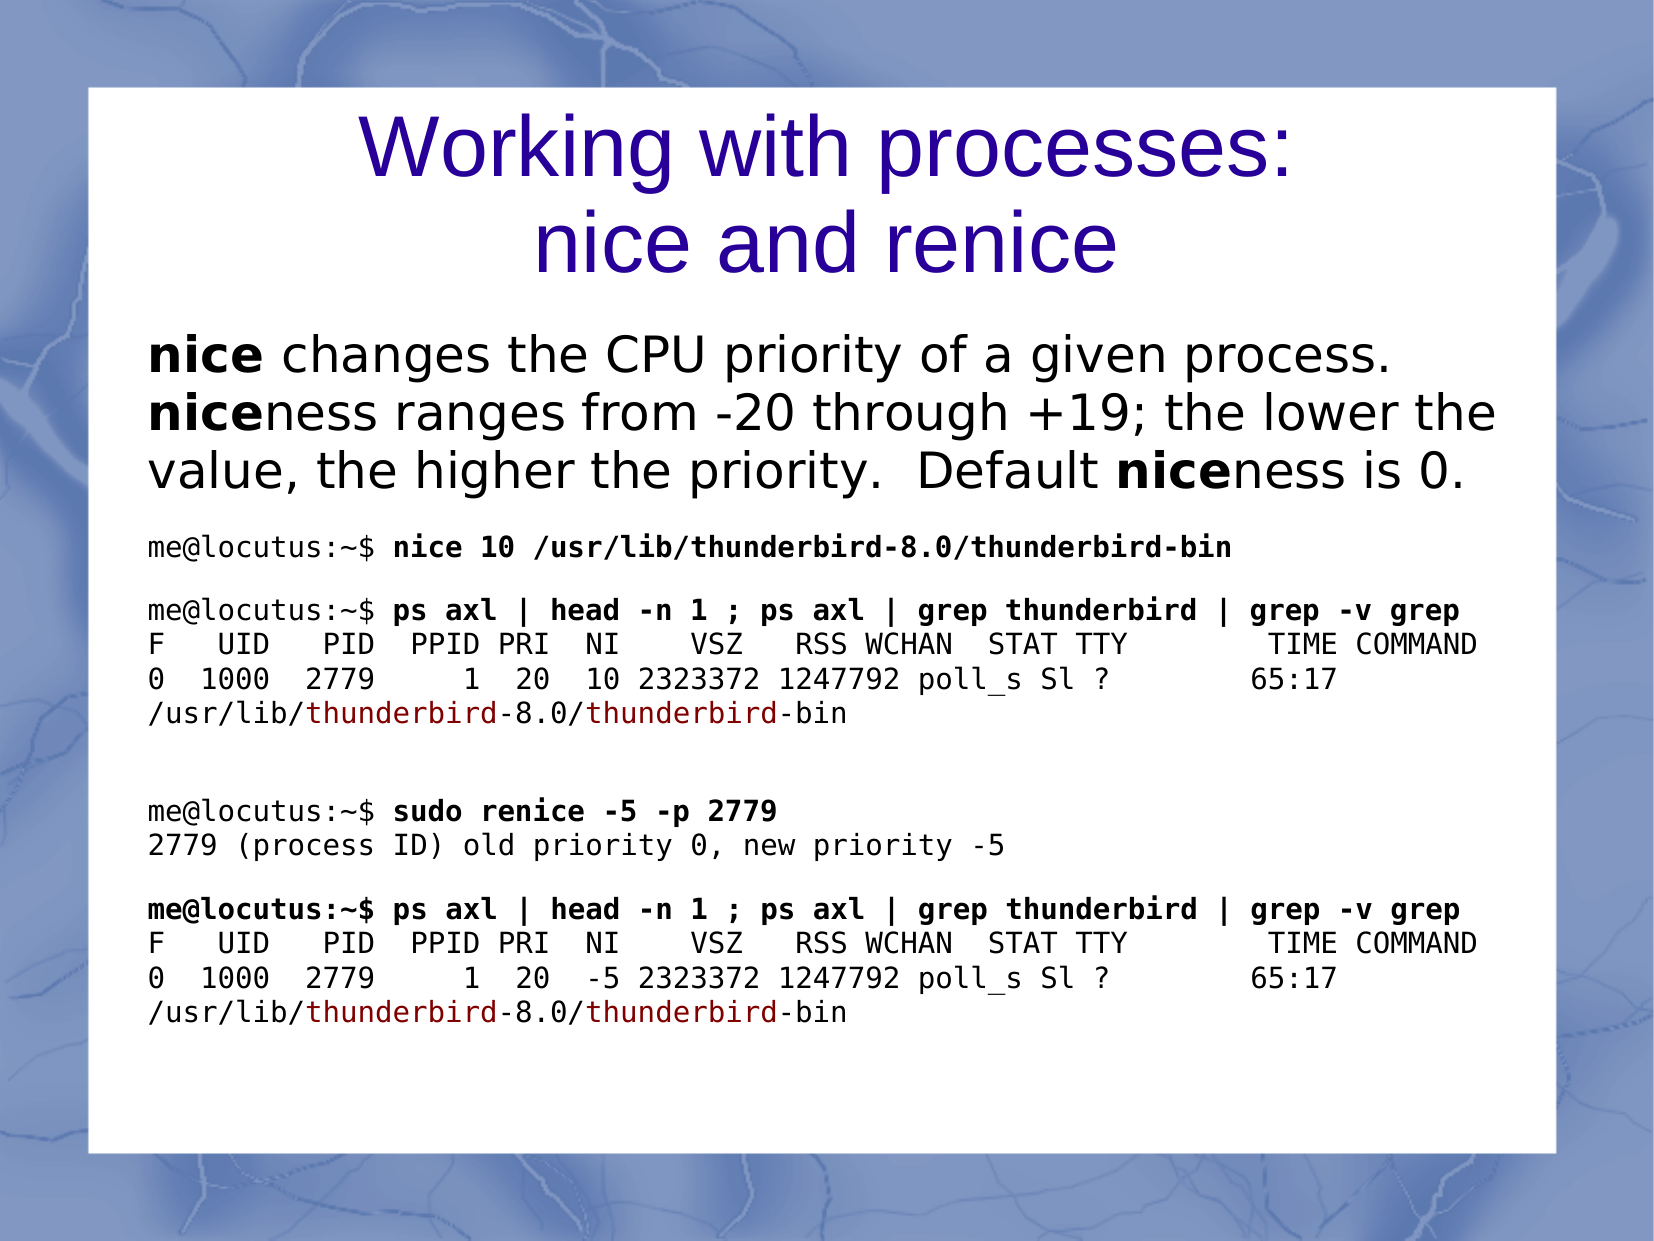

# Working with processes: nice and renice
nice changes the CPU priority of a given process. niceness ranges from -20 through +19; the lower the value, the higher the priority. Default niceness is 0.
me@locutus:~$ nice 10 /usr/lib/thunderbird-8.0/thunderbird-bin
me@locutus:~$ ps axl | head -n 1 ; ps axl | grep thunderbird | grep -v grep
F UID PID PPID PRI NI VSZ RSS WCHAN STAT TTY TIME COMMAND
0 1000 2779 1 20 10 2323372 1247792 poll_s Sl ? 65:17 /usr/lib/thunderbird-8.0/thunderbird-bin
me@locutus:~$ sudo renice -5 -p 2779
2779 (process ID) old priority 0, new priority -5
me@locutus:~$ ps axl | head -n 1 ; ps axl | grep thunderbird | grep -v grep
F UID PID PPID PRI NI VSZ RSS WCHAN STAT TTY TIME COMMAND
0 1000 2779 1 20 -5 2323372 1247792 poll_s Sl ? 65:17 /usr/lib/thunderbird-8.0/thunderbird-bin